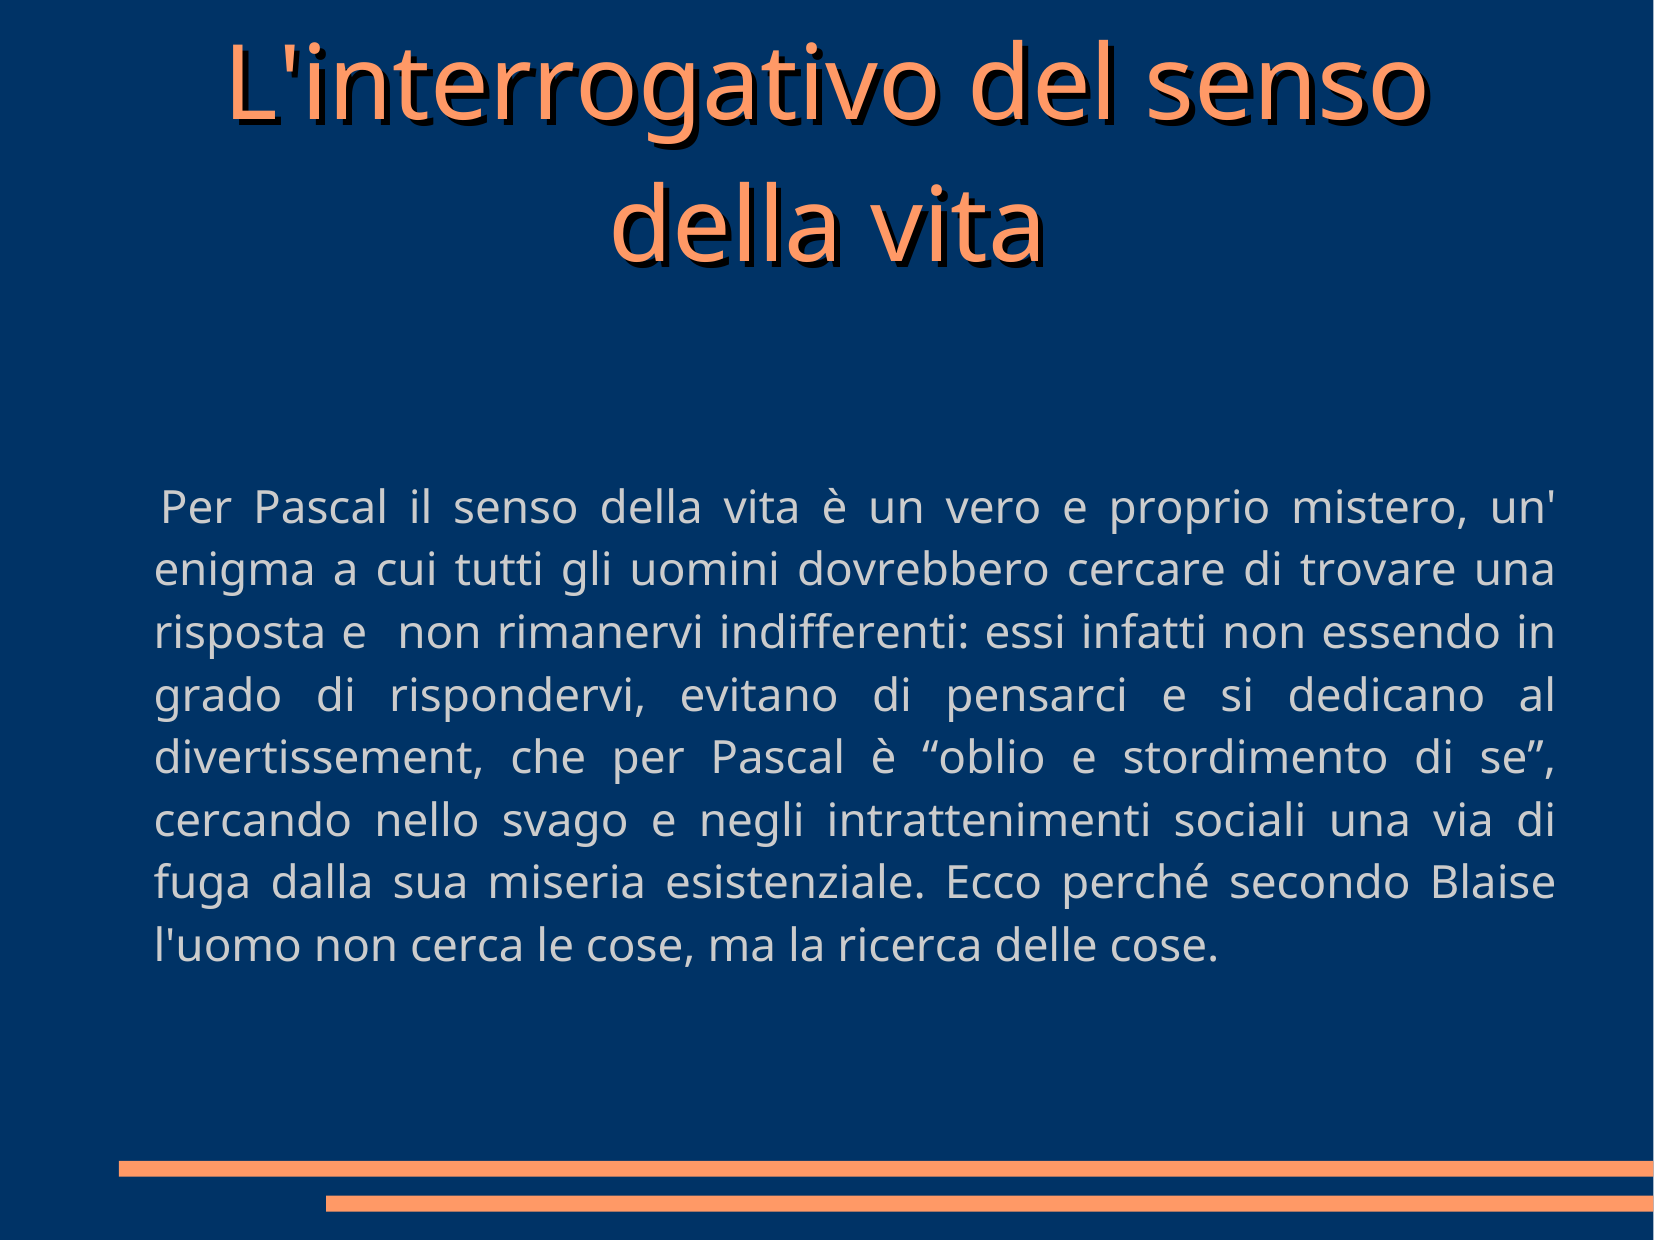

# L'interrogativo del senso della vita
 Per Pascal il senso della vita è un vero e proprio mistero, un' enigma a cui tutti gli uomini dovrebbero cercare di trovare una risposta e non rimanervi indifferenti: essi infatti non essendo in grado di rispondervi, evitano di pensarci e si dedicano al divertissement, che per Pascal è “oblio e stordimento di se”, cercando nello svago e negli intrattenimenti sociali una via di fuga dalla sua miseria esistenziale. Ecco perché secondo Blaise l'uomo non cerca le cose, ma la ricerca delle cose.